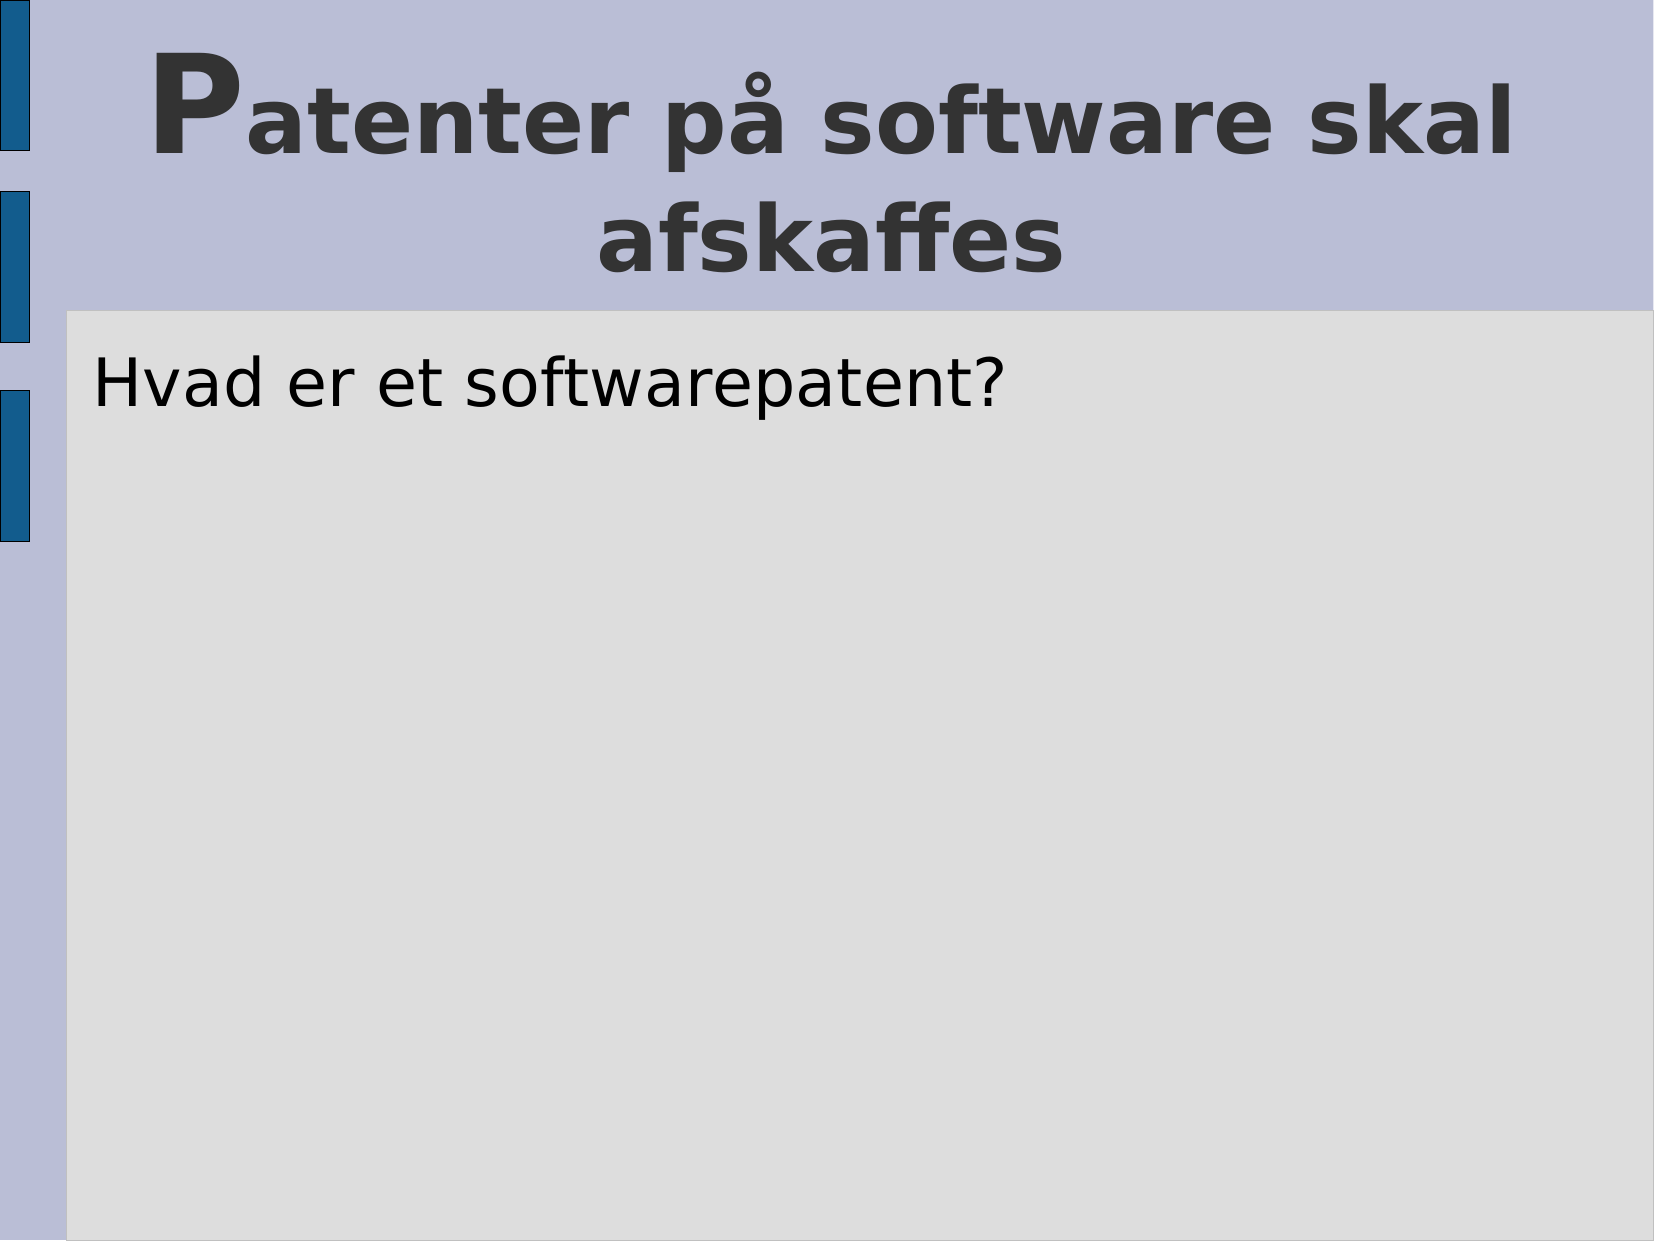

# Patenter på software skal afskaffes
Hvad er et softwarepatent?